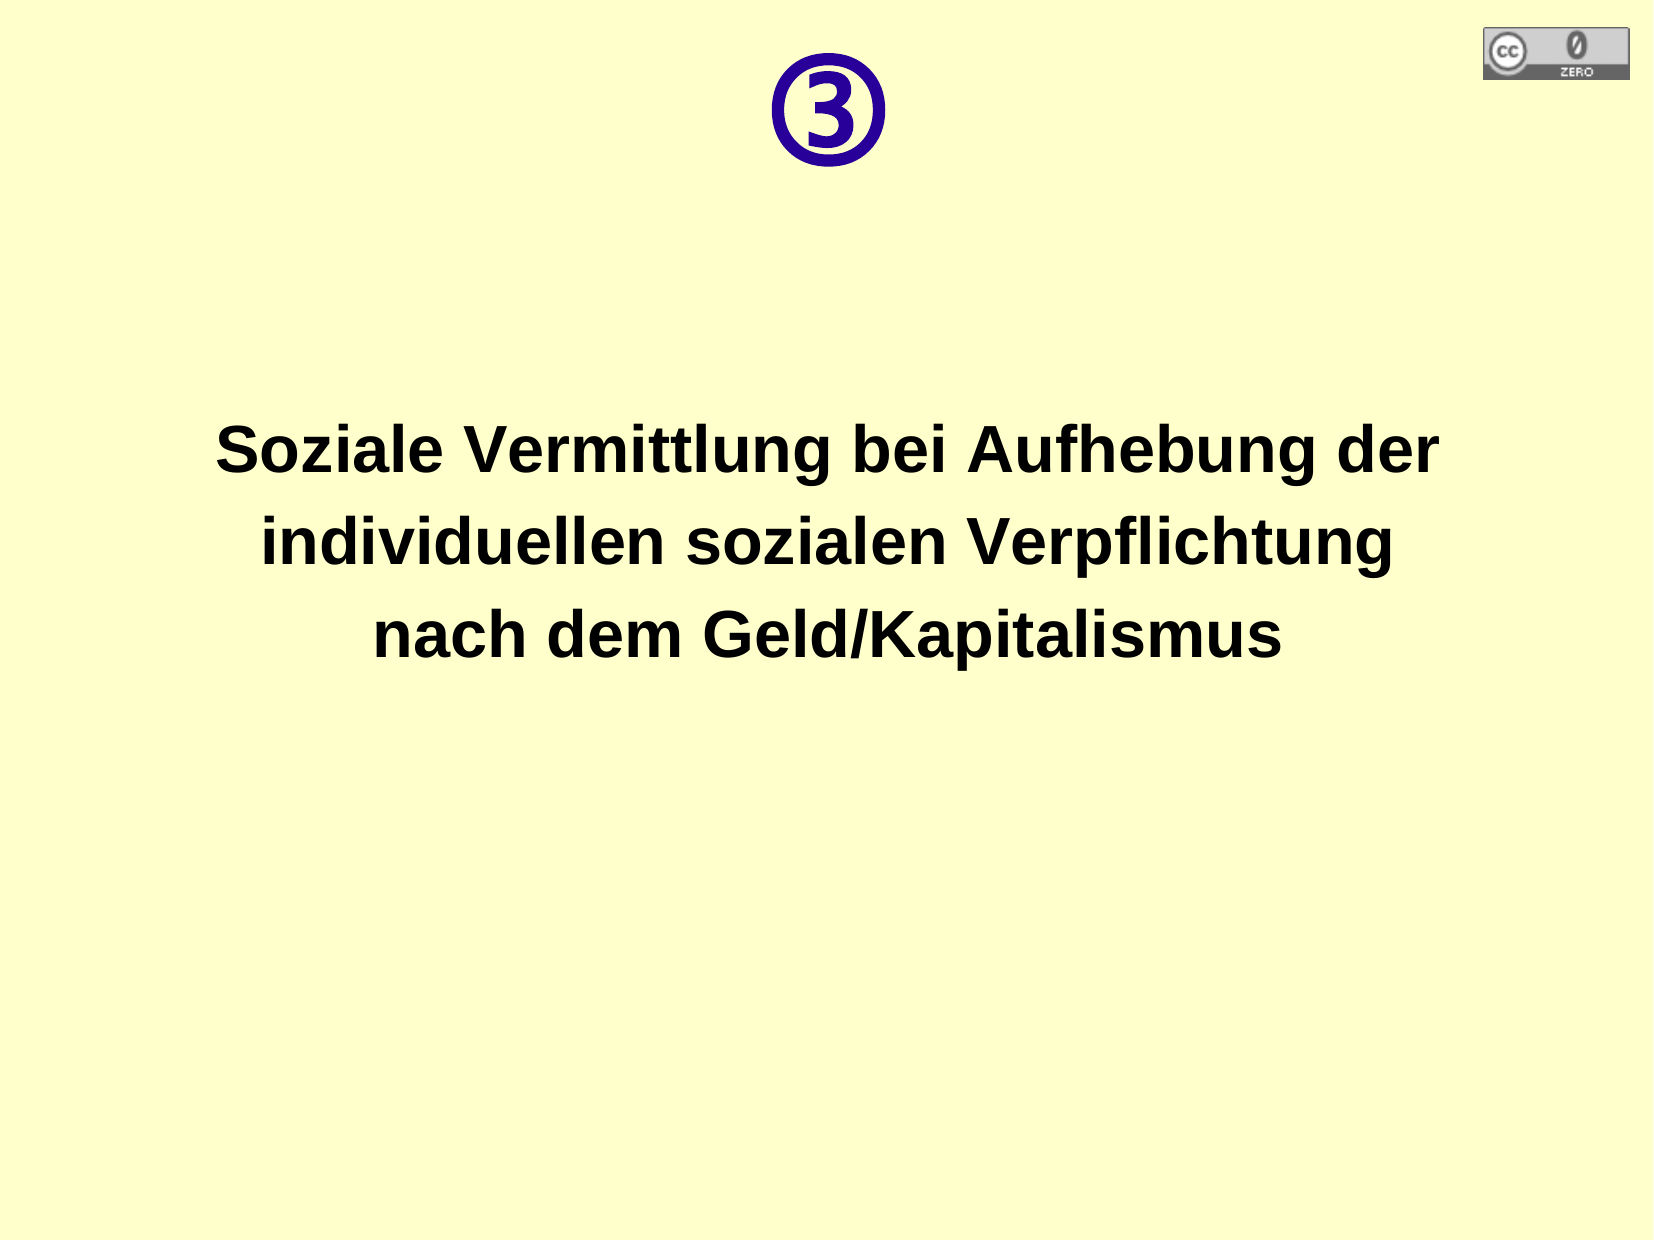

# ➂
Soziale Vermittlung bei Aufhebung der
individuellen sozialen Verpflichtung
nach dem Geld/Kapitalismus